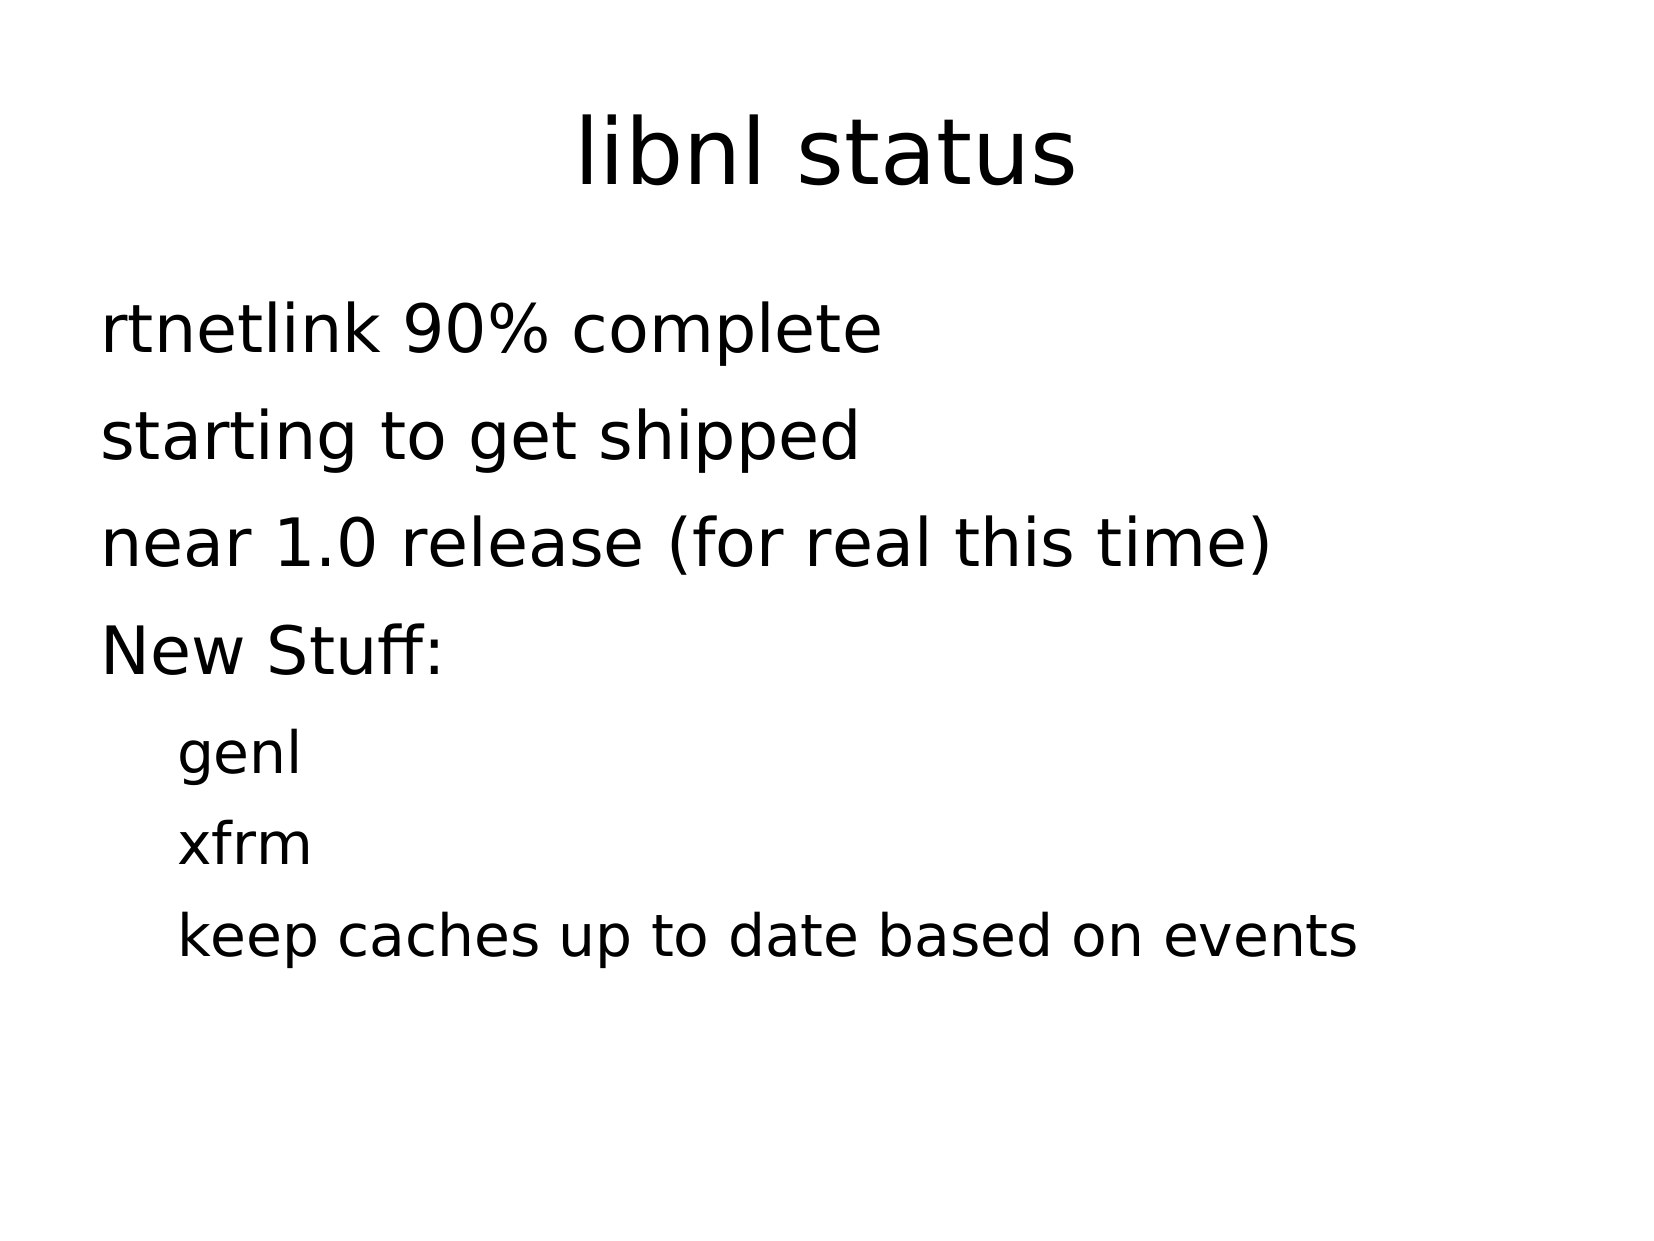

# libnl status
rtnetlink 90% complete
starting to get shipped
near 1.0 release (for real this time)
New Stuff:
genl
xfrm
keep caches up to date based on events